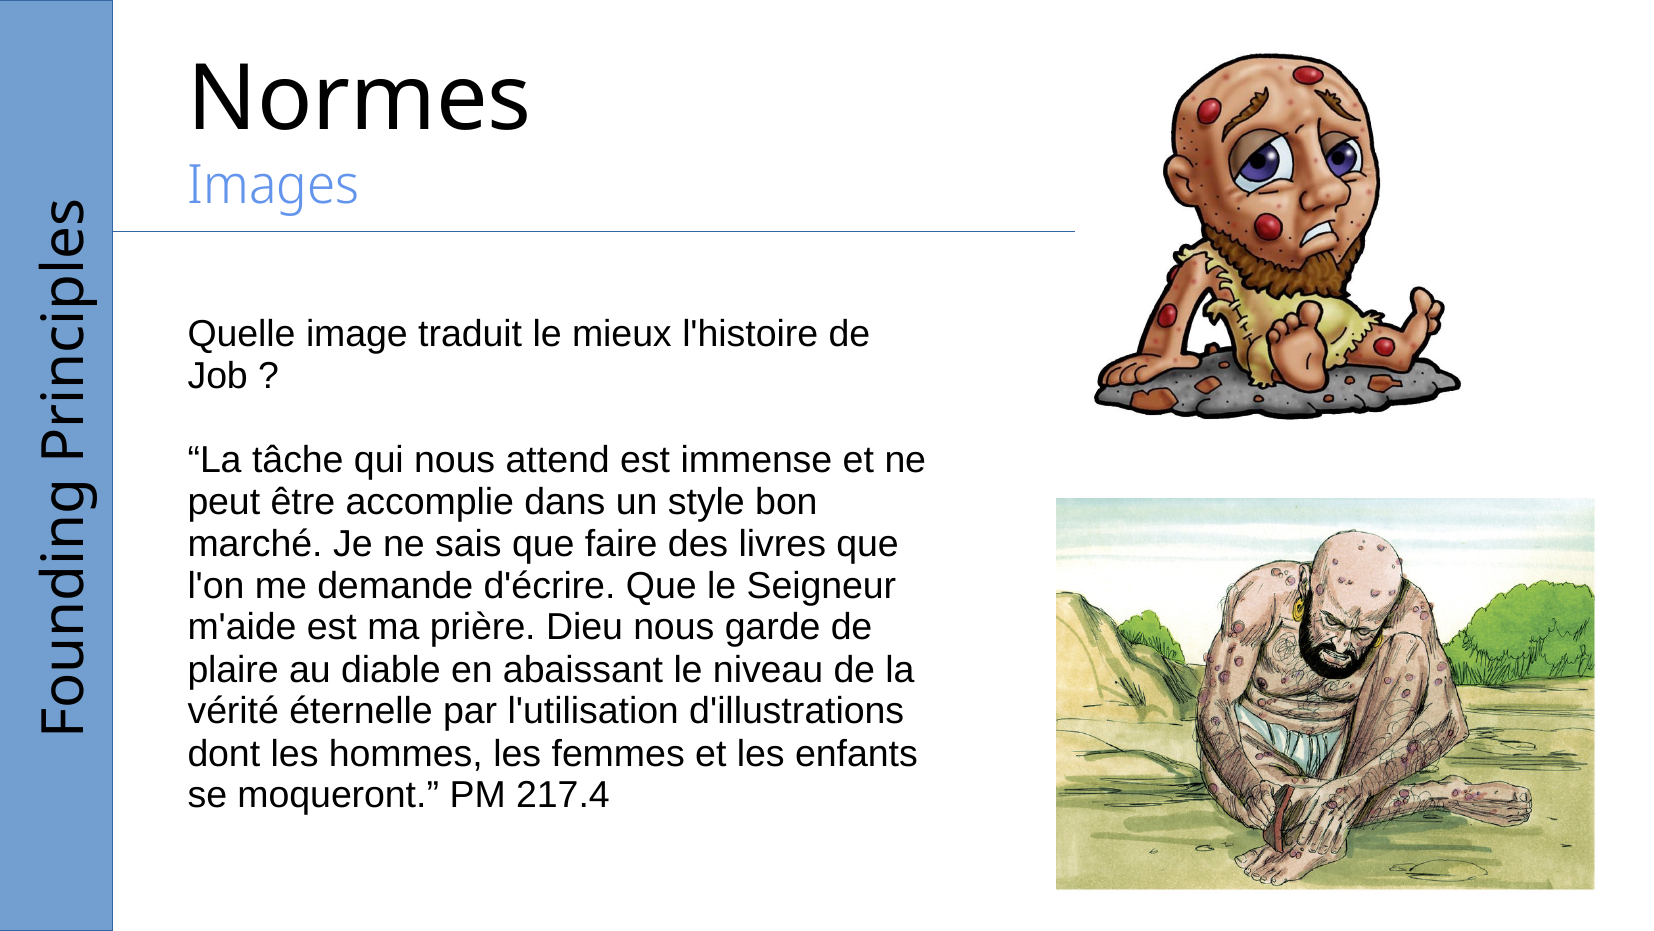

# Normes
Images
Quelle image traduit le mieux l'histoire de Job ?
“La tâche qui nous attend est immense et ne peut être accomplie dans un style bon marché. Je ne sais que faire des livres que l'on me demande d'écrire. Que le Seigneur m'aide est ma prière. Dieu nous garde de plaire au diable en abaissant le niveau de la vérité éternelle par l'utilisation d'illustrations dont les hommes, les femmes et les enfants se moqueront.” PM 217.4
Founding Principles